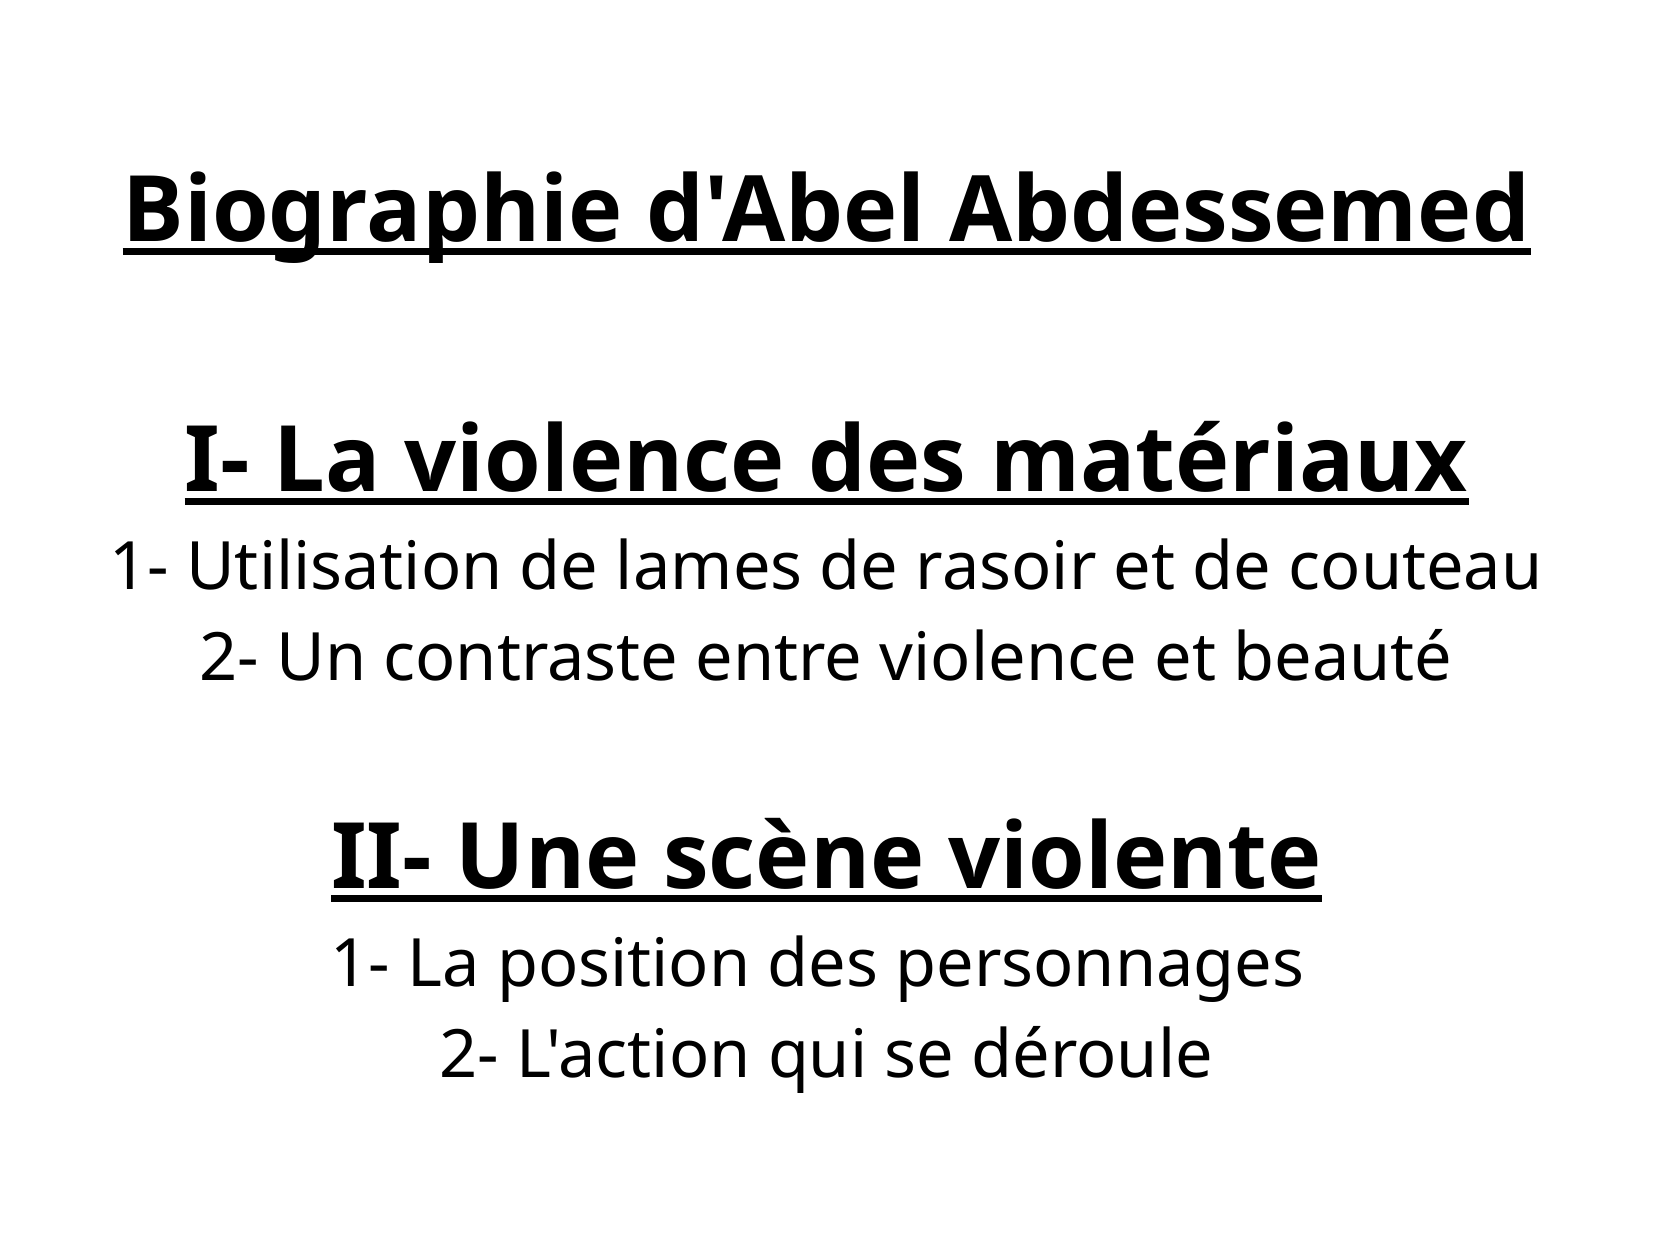

# Biographie d'Abel Abdessemed
I- La violence des matériaux
1- Utilisation de lames de rasoir et de couteau
2- Un contraste entre violence et beauté
II- Une scène violente
1- La position des personnages
2- L'action qui se déroule